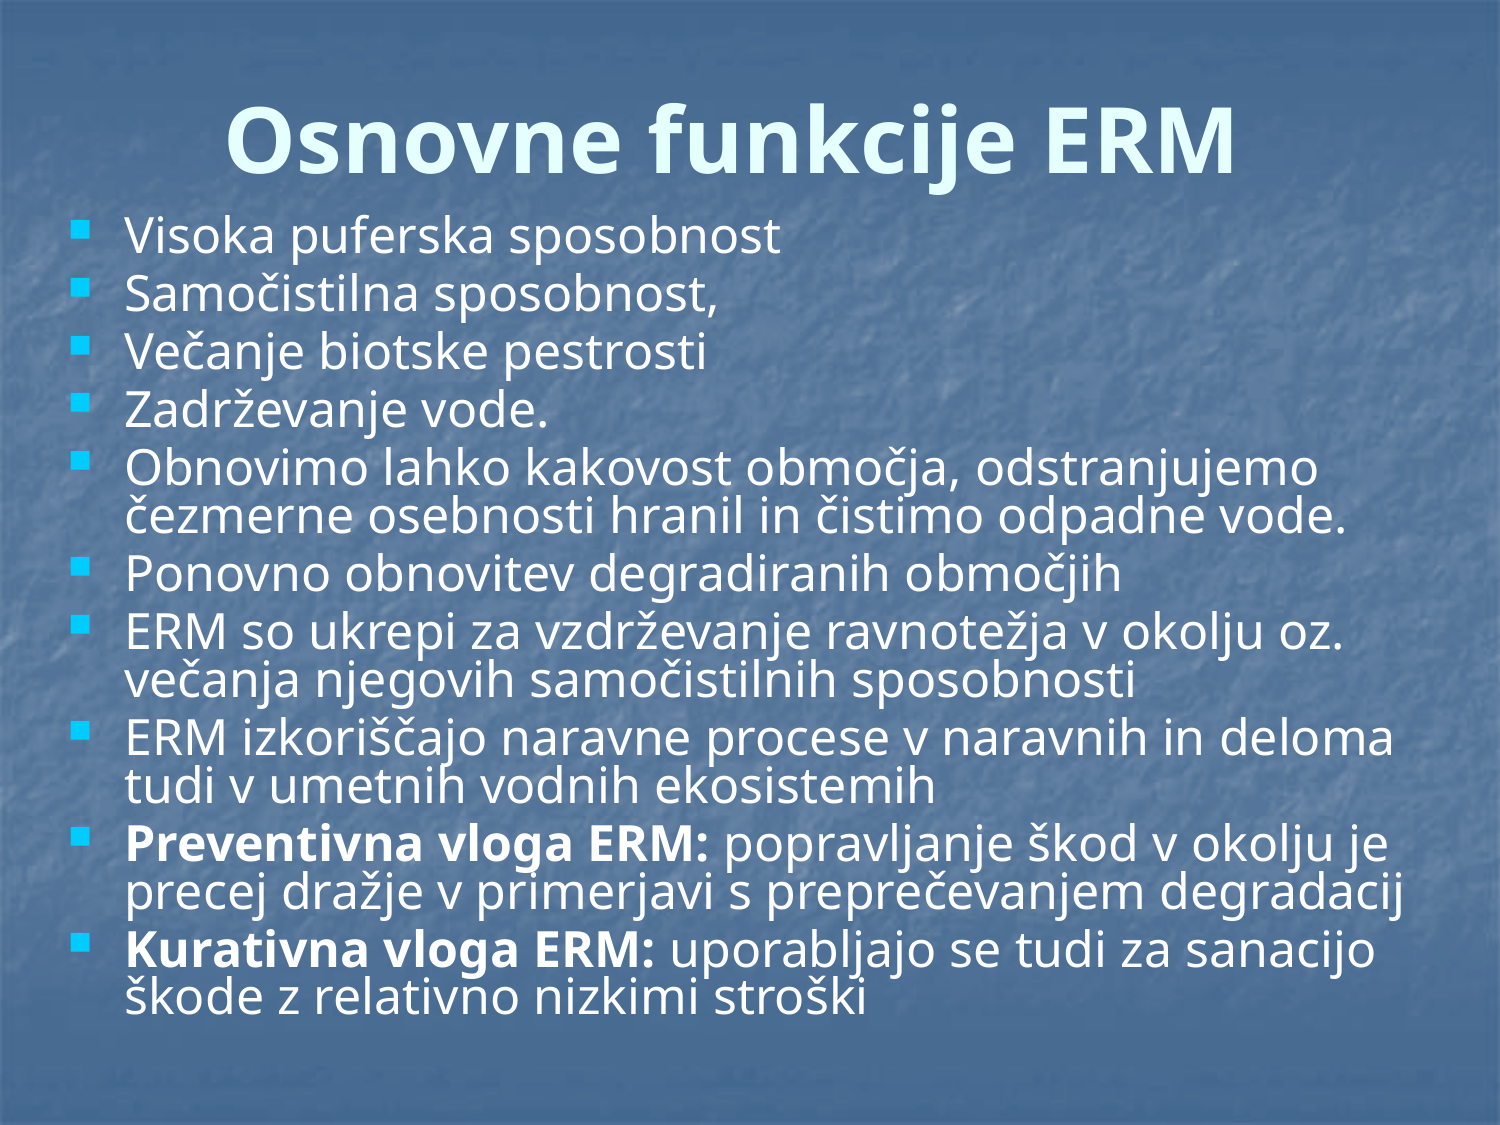

# Osnovne funkcije ERM
Visoka puferska sposobnost
Samočistilna sposobnost,
Večanje biotske pestrosti
Zadrževanje vode.
Obnovimo lahko kakovost območja, odstranjujemo čezmerne osebnosti hranil in čistimo odpadne vode.
Ponovno obnovitev degradiranih območjih
ERM so ukrepi za vzdrževanje ravnotežja v okolju oz. večanja njegovih samočistilnih sposobnosti
ERM izkoriščajo naravne procese v naravnih in deloma tudi v umetnih vodnih ekosistemih
Preventivna vloga ERM: popravljanje škod v okolju je precej dražje v primerjavi s preprečevanjem degradacij
Kurativna vloga ERM: uporabljajo se tudi za sanacijo škode z relativno nizkimi stroški